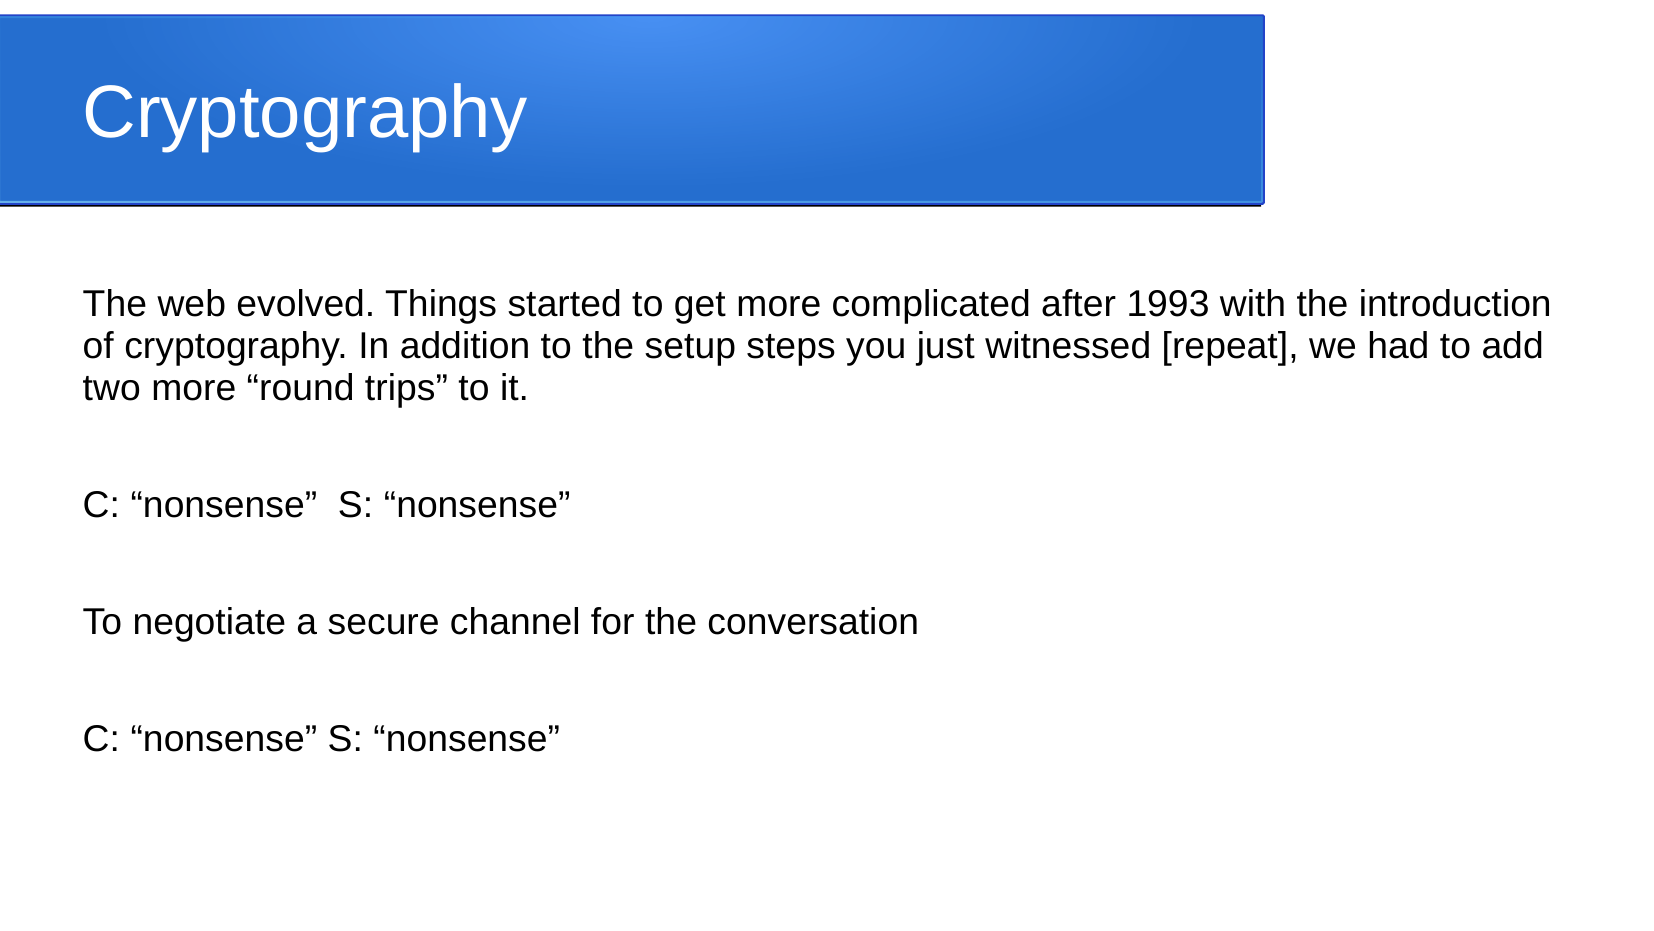

# Cryptography
The web evolved. Things started to get more complicated after 1993 with the introduction of cryptography. In addition to the setup steps you just witnessed [repeat], we had to add two more “round trips” to it.
C: “nonsense” S: “nonsense”
To negotiate a secure channel for the conversation
C: “nonsense” S: “nonsense”